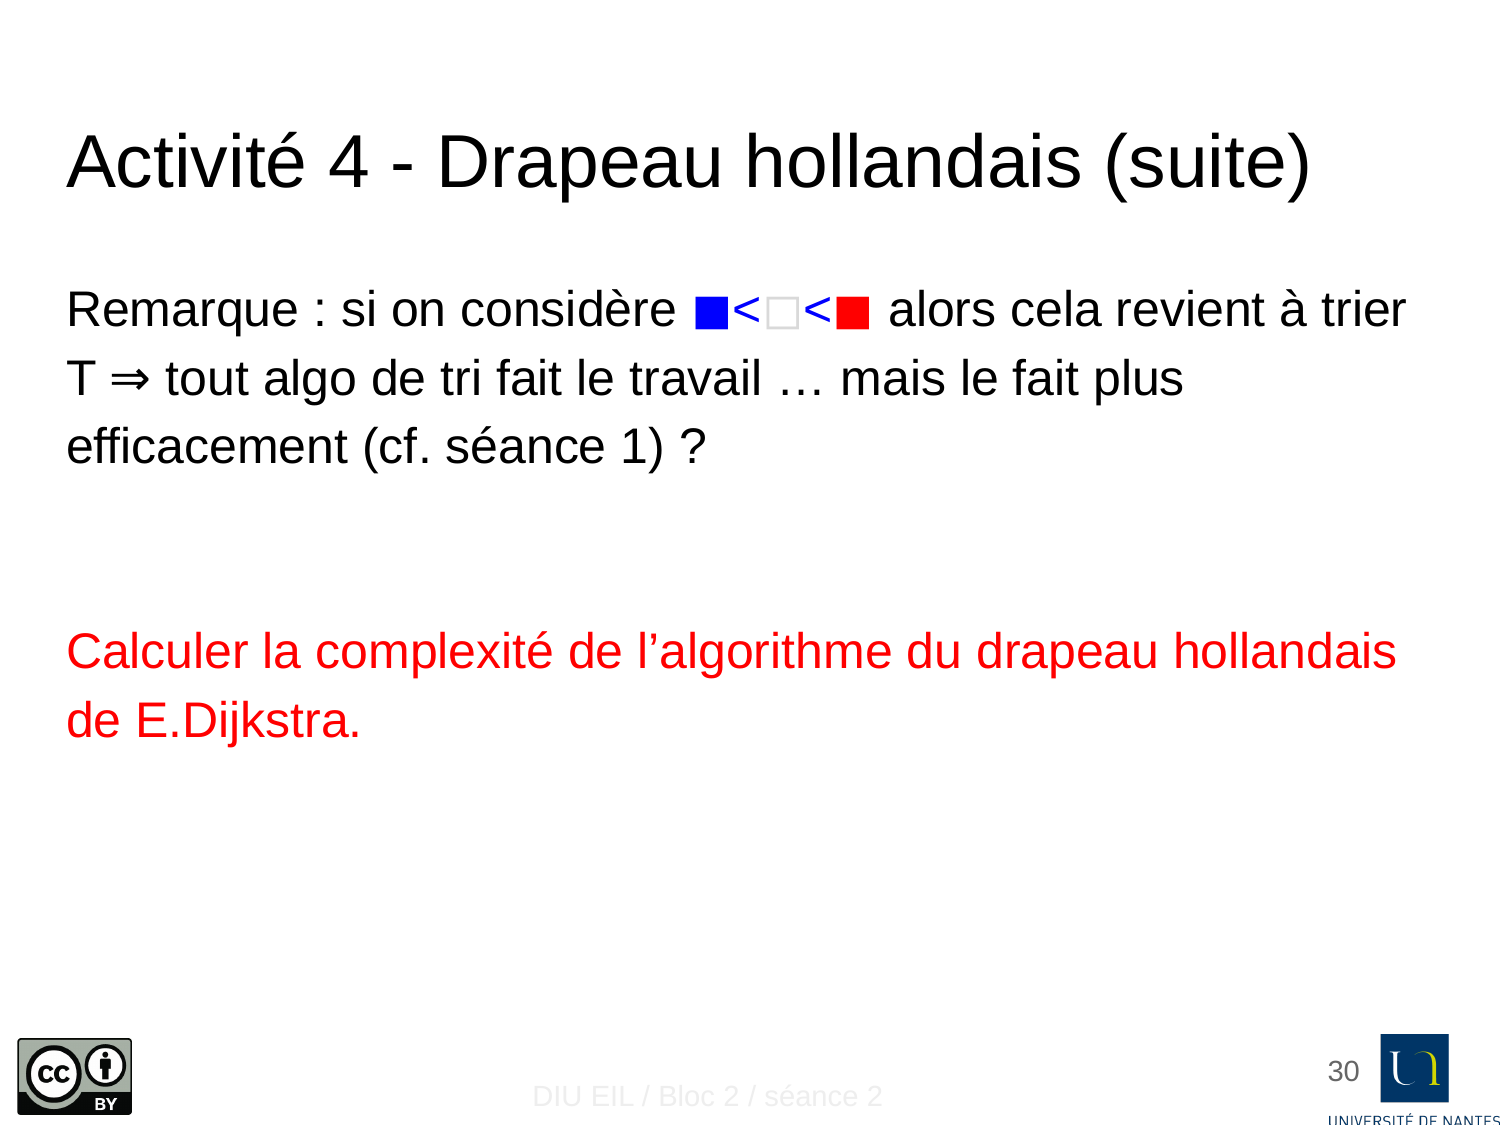

# Activité 4 - Drapeau hollandais (suite)
Remarque : si on considère ◼️<◻️<◼️ alors cela revient à trier T ⇒ tout algo de tri fait le travail … mais le fait plus efficacement (cf. séance 1) ?
Calculer la complexité de l’algorithme du drapeau hollandais de E.Dijkstra.